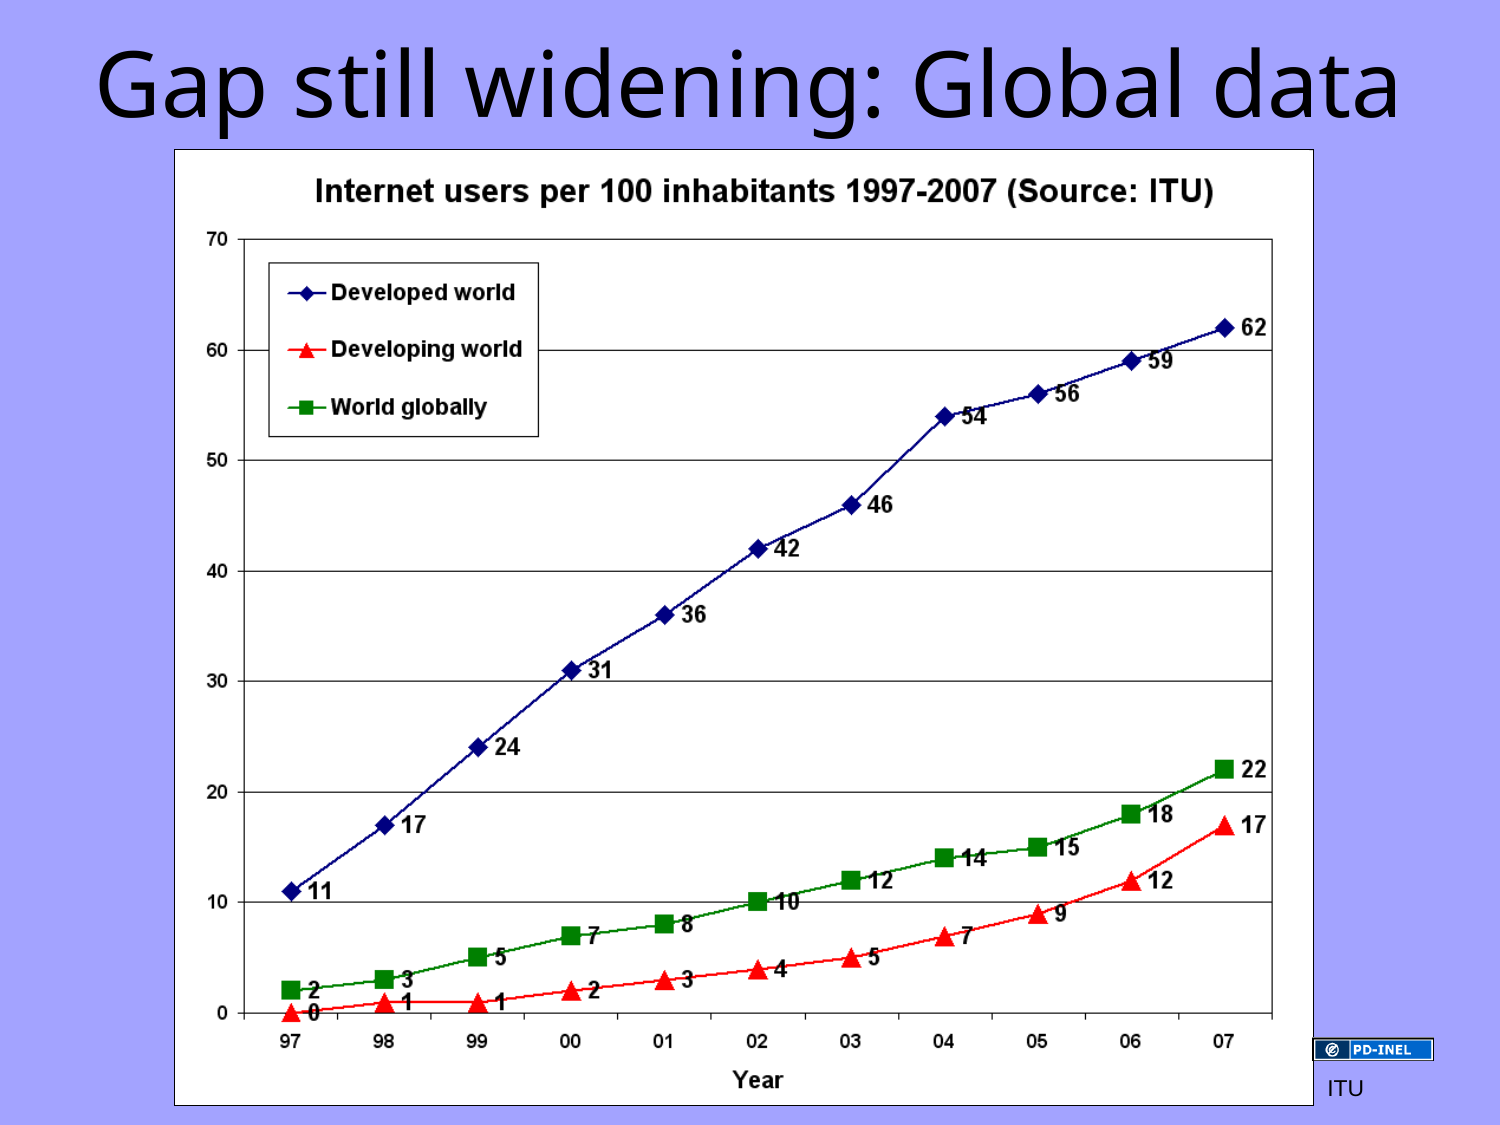

# Gap still widening: Global data
ITU